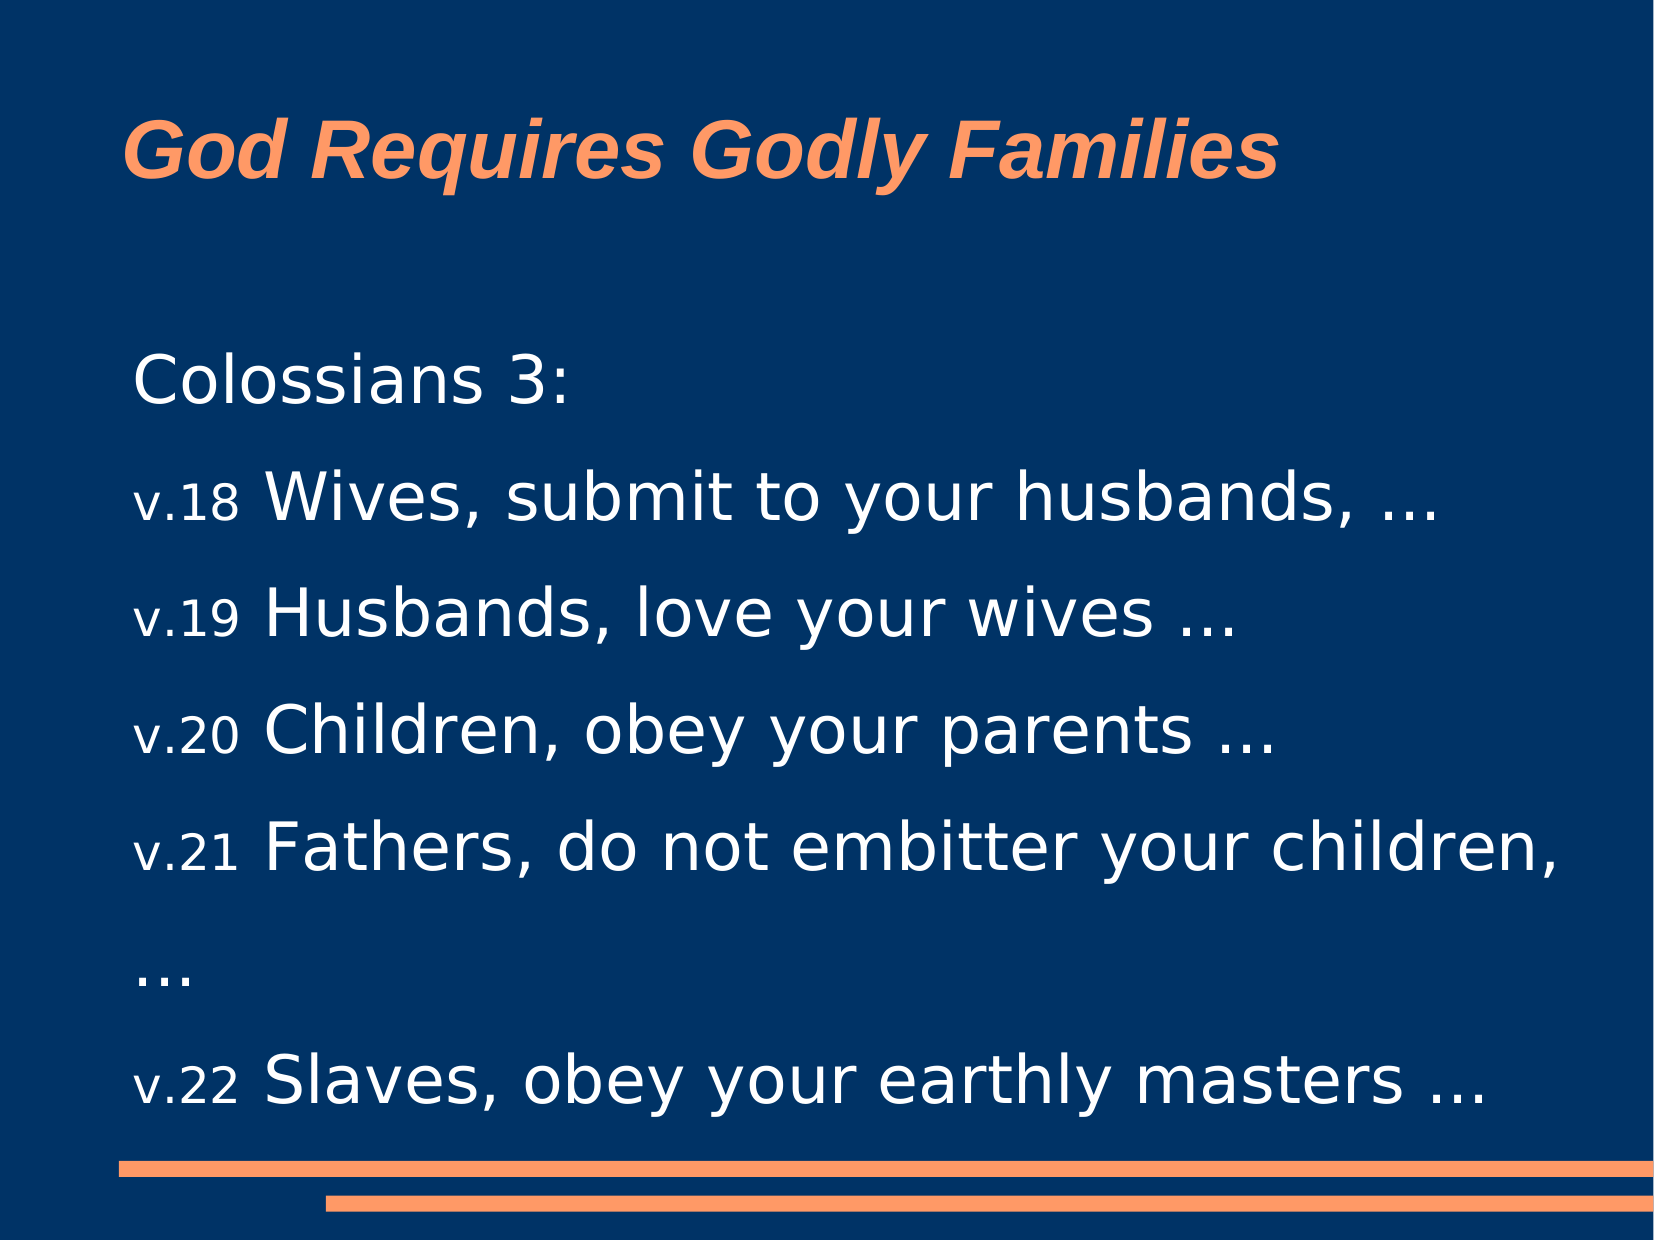

# God Requires Godly Families
Colossians 3:
v.18 Wives, submit to your husbands, ...
v.19 Husbands, love your wives ...
v.20 Children, obey your parents ...
v.21 Fathers, do not embitter your children, ...
v.22 Slaves, obey your earthly masters ...